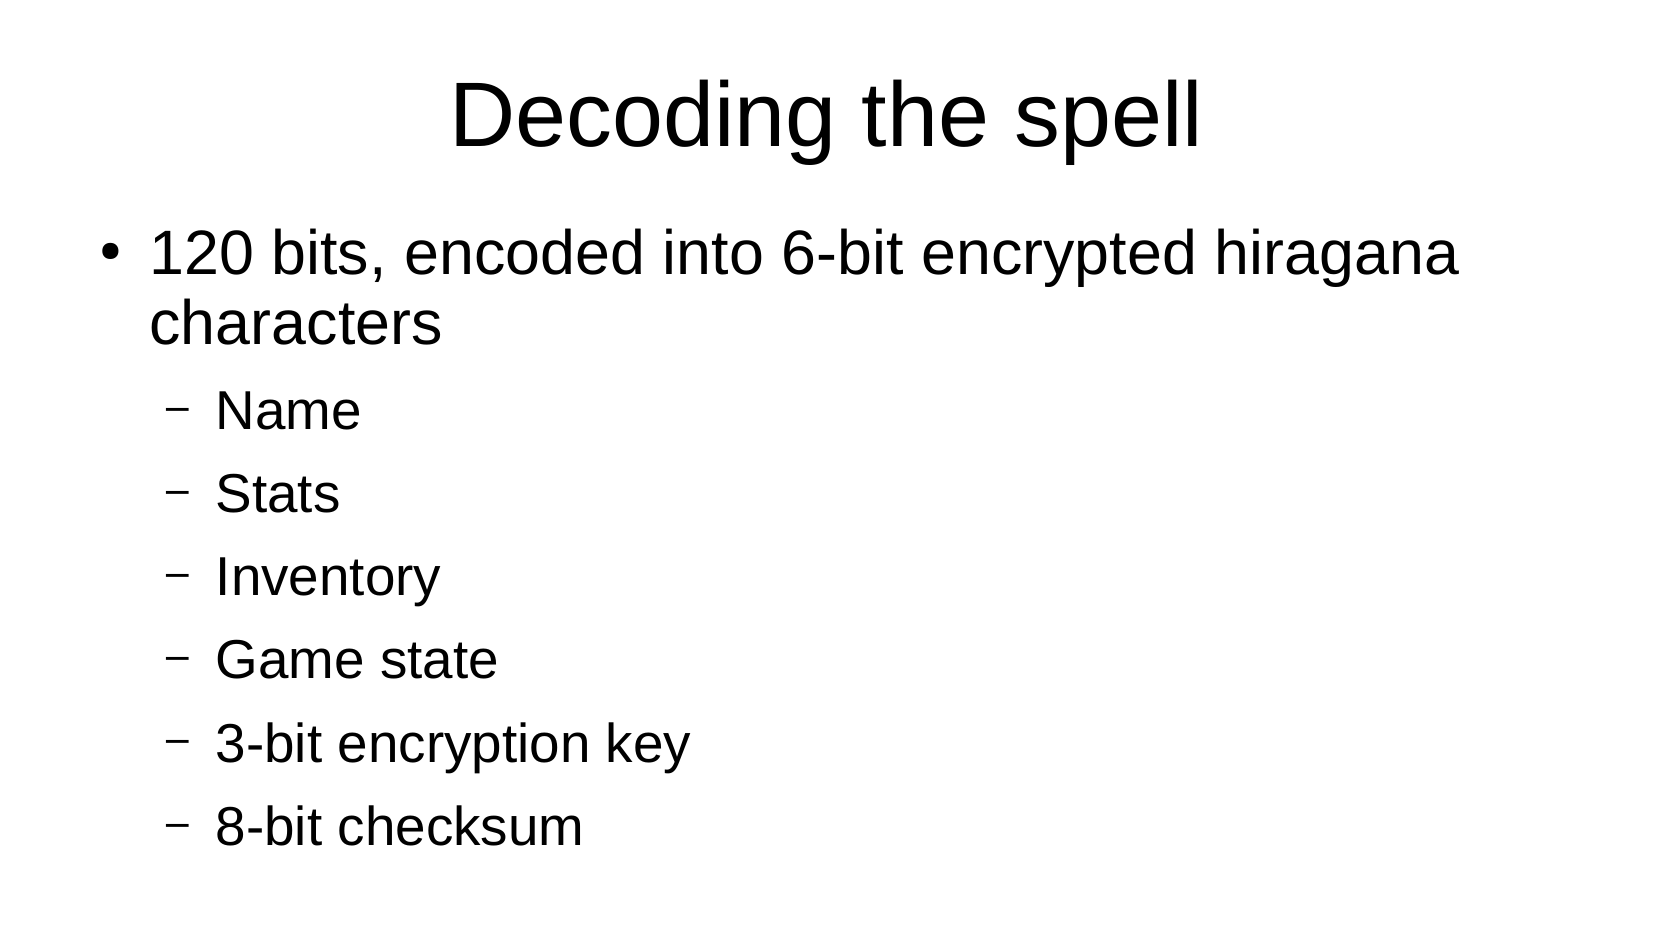

# Decoding the spell
120 bits, encoded into 6-bit encrypted hiragana characters
Name
Stats
Inventory
Game state
3-bit encryption key
8-bit checksum